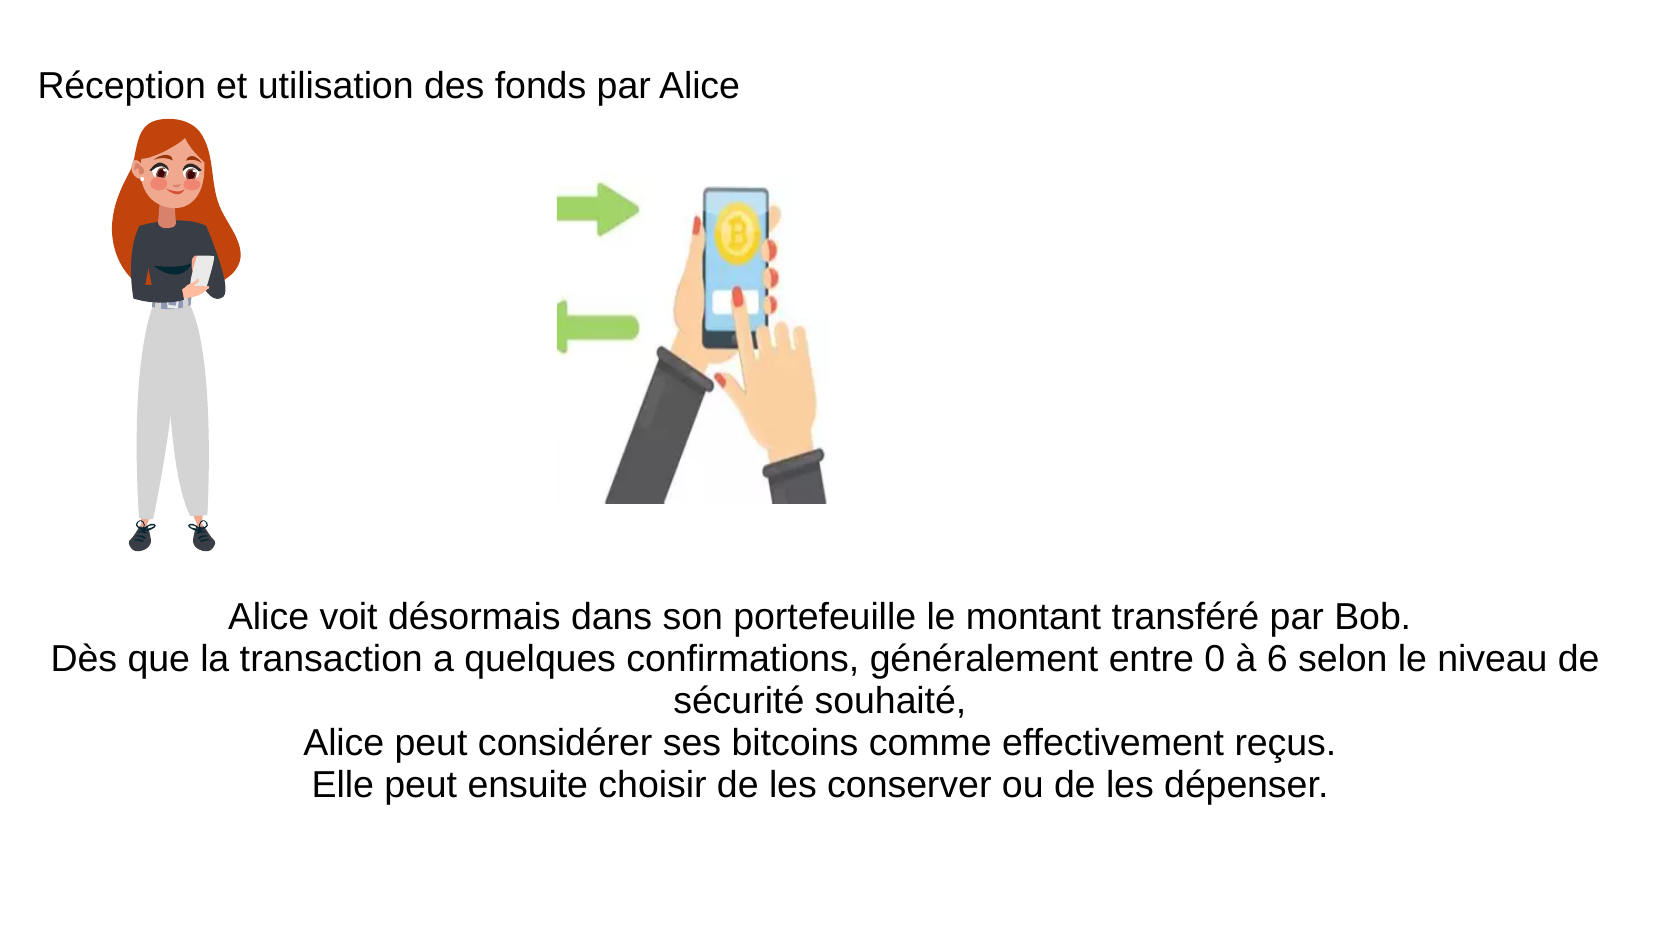

Réception et utilisation des fonds par Alice
Alice voit désormais dans son portefeuille le montant transféré par Bob.
Dès que la transaction a quelques confirmations, généralement entre 0 à 6 selon le niveau de sécurité souhaité,
Alice peut considérer ses bitcoins comme effectivement reçus.
Elle peut ensuite choisir de les conserver ou de les dépenser.